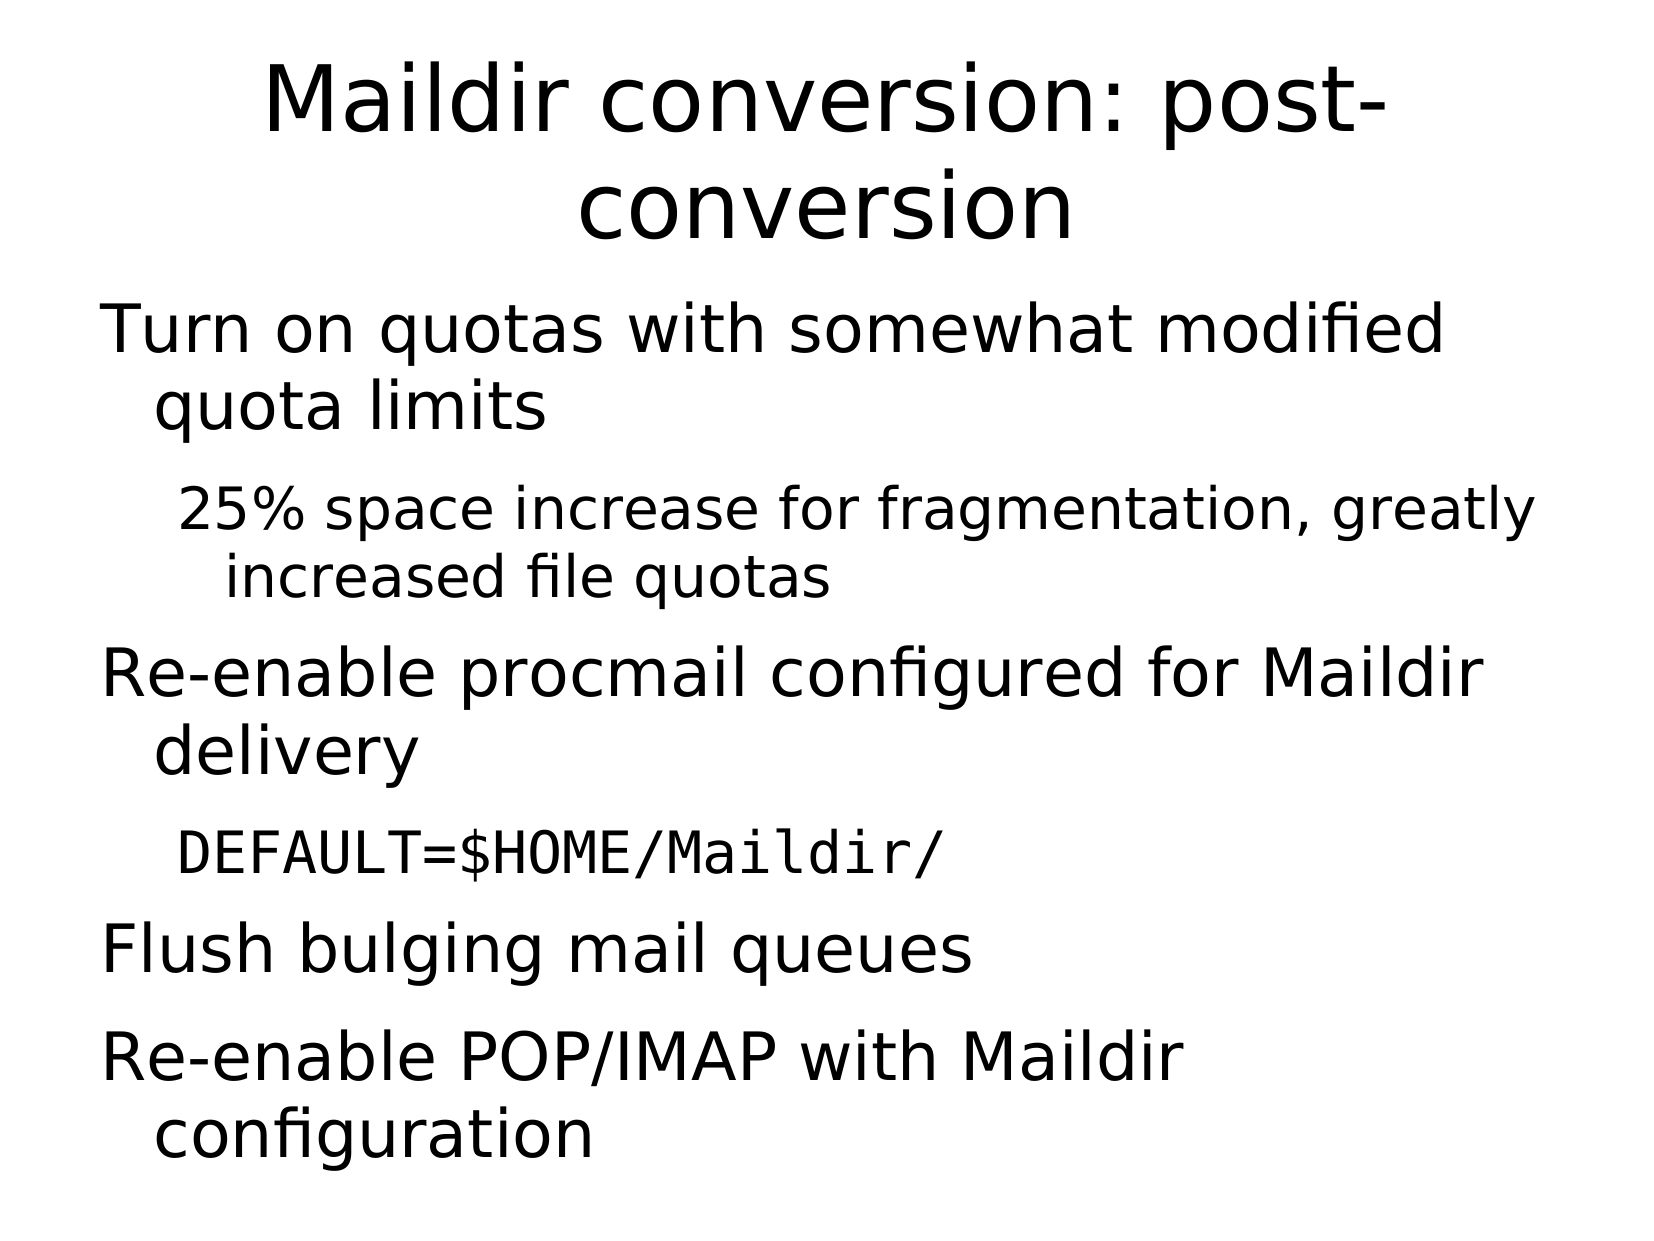

# Maildir conversion: post-conversion
Turn on quotas with somewhat modified quota limits
25% space increase for fragmentation, greatly increased file quotas
Re-enable procmail configured for Maildir delivery
DEFAULT=$HOME/Maildir/
Flush bulging mail queues
Re-enable POP/IMAP with Maildir configuration